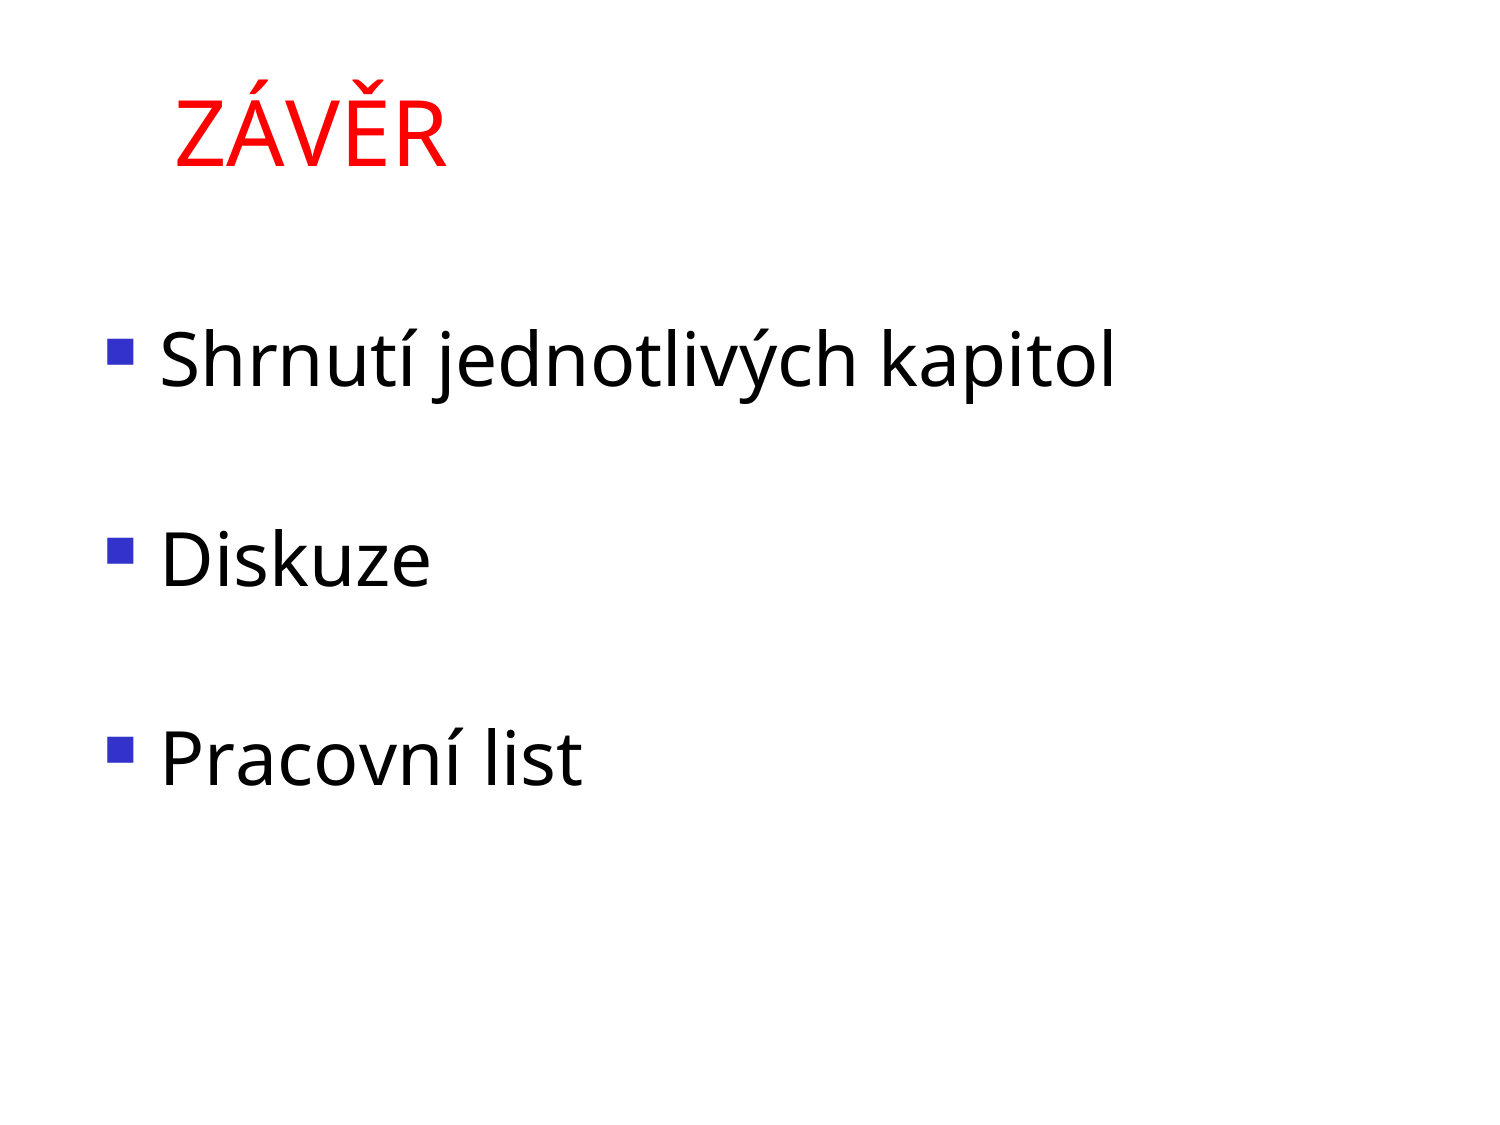

# ZÁVĚR
Shrnutí jednotlivých kapitol
Diskuze
Pracovní list